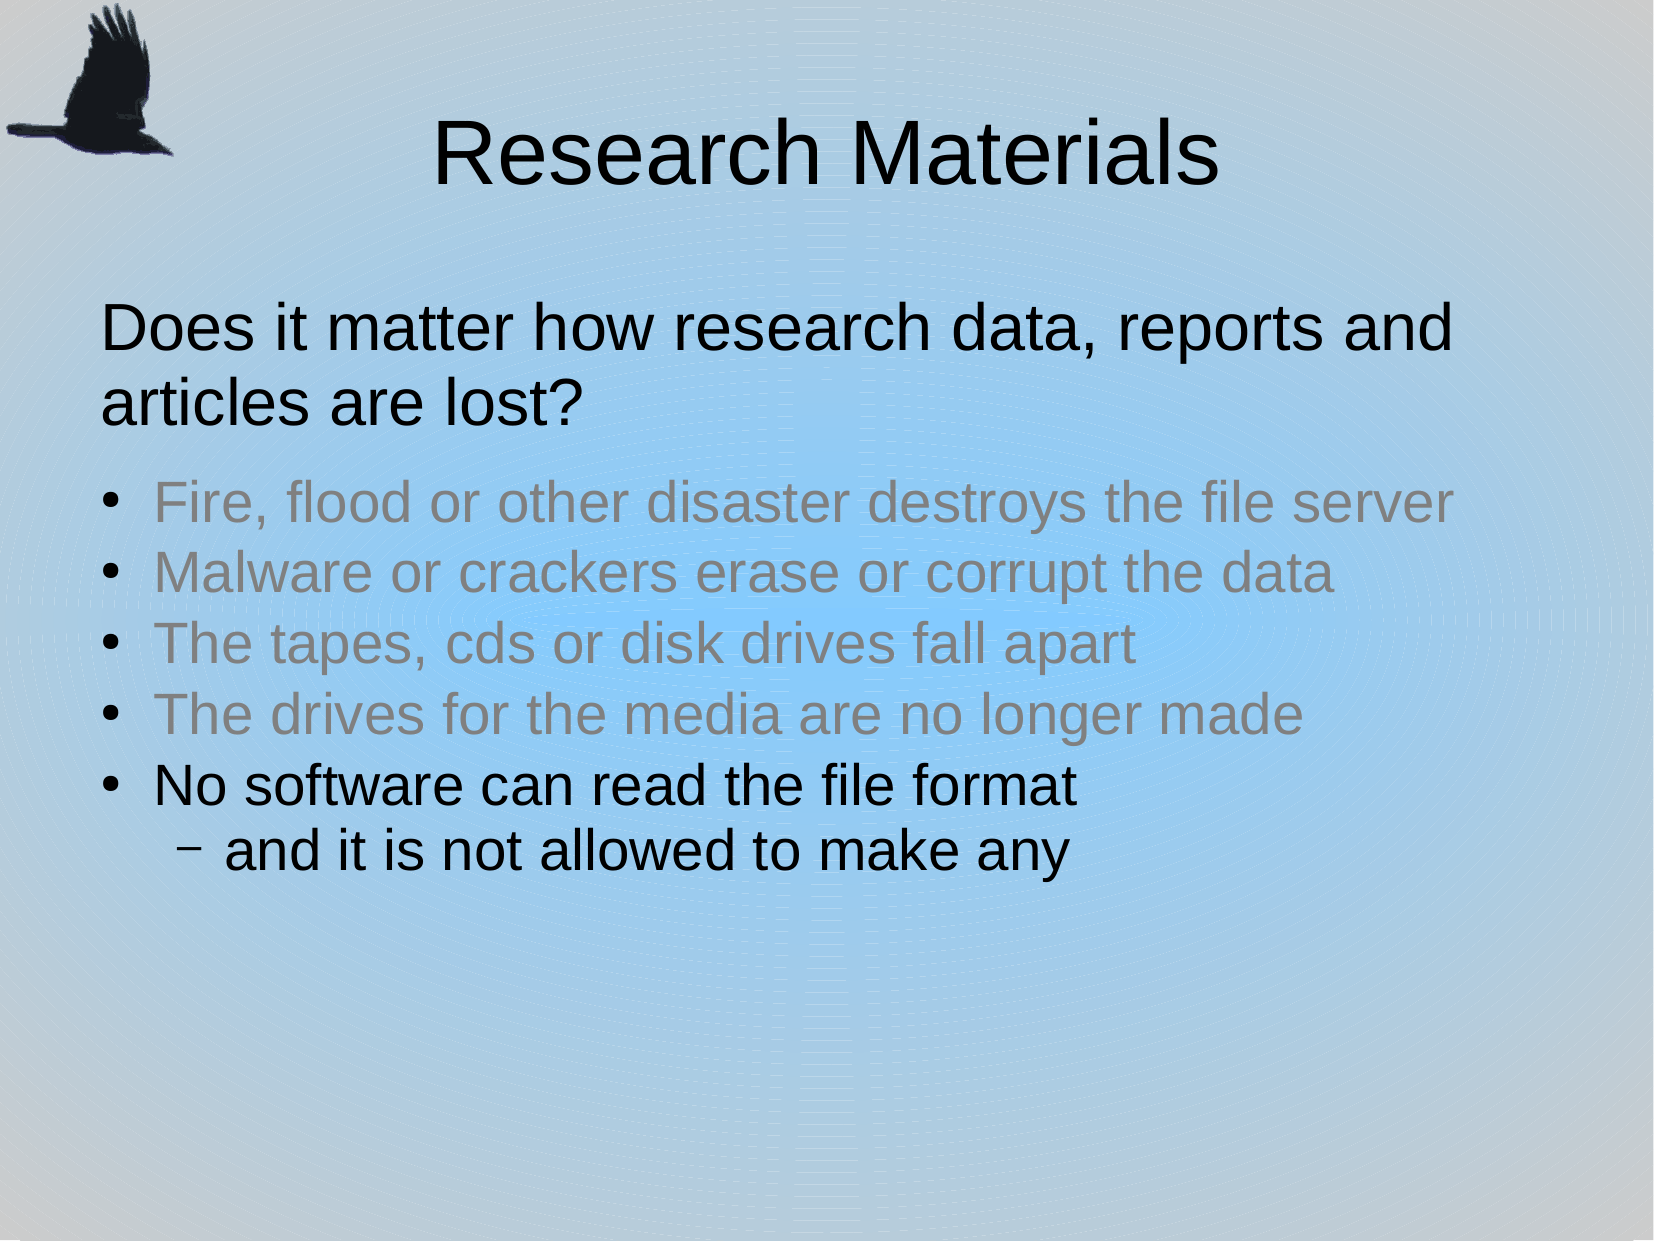

# Research Materials
Does it matter how research data, reports and articles are lost?
Fire, flood or other disaster destroys the file server
Malware or crackers erase or corrupt the data
The tapes, cds or disk drives fall apart
The drives for the media are no longer made
No software can read the file format
and it is not allowed to make any